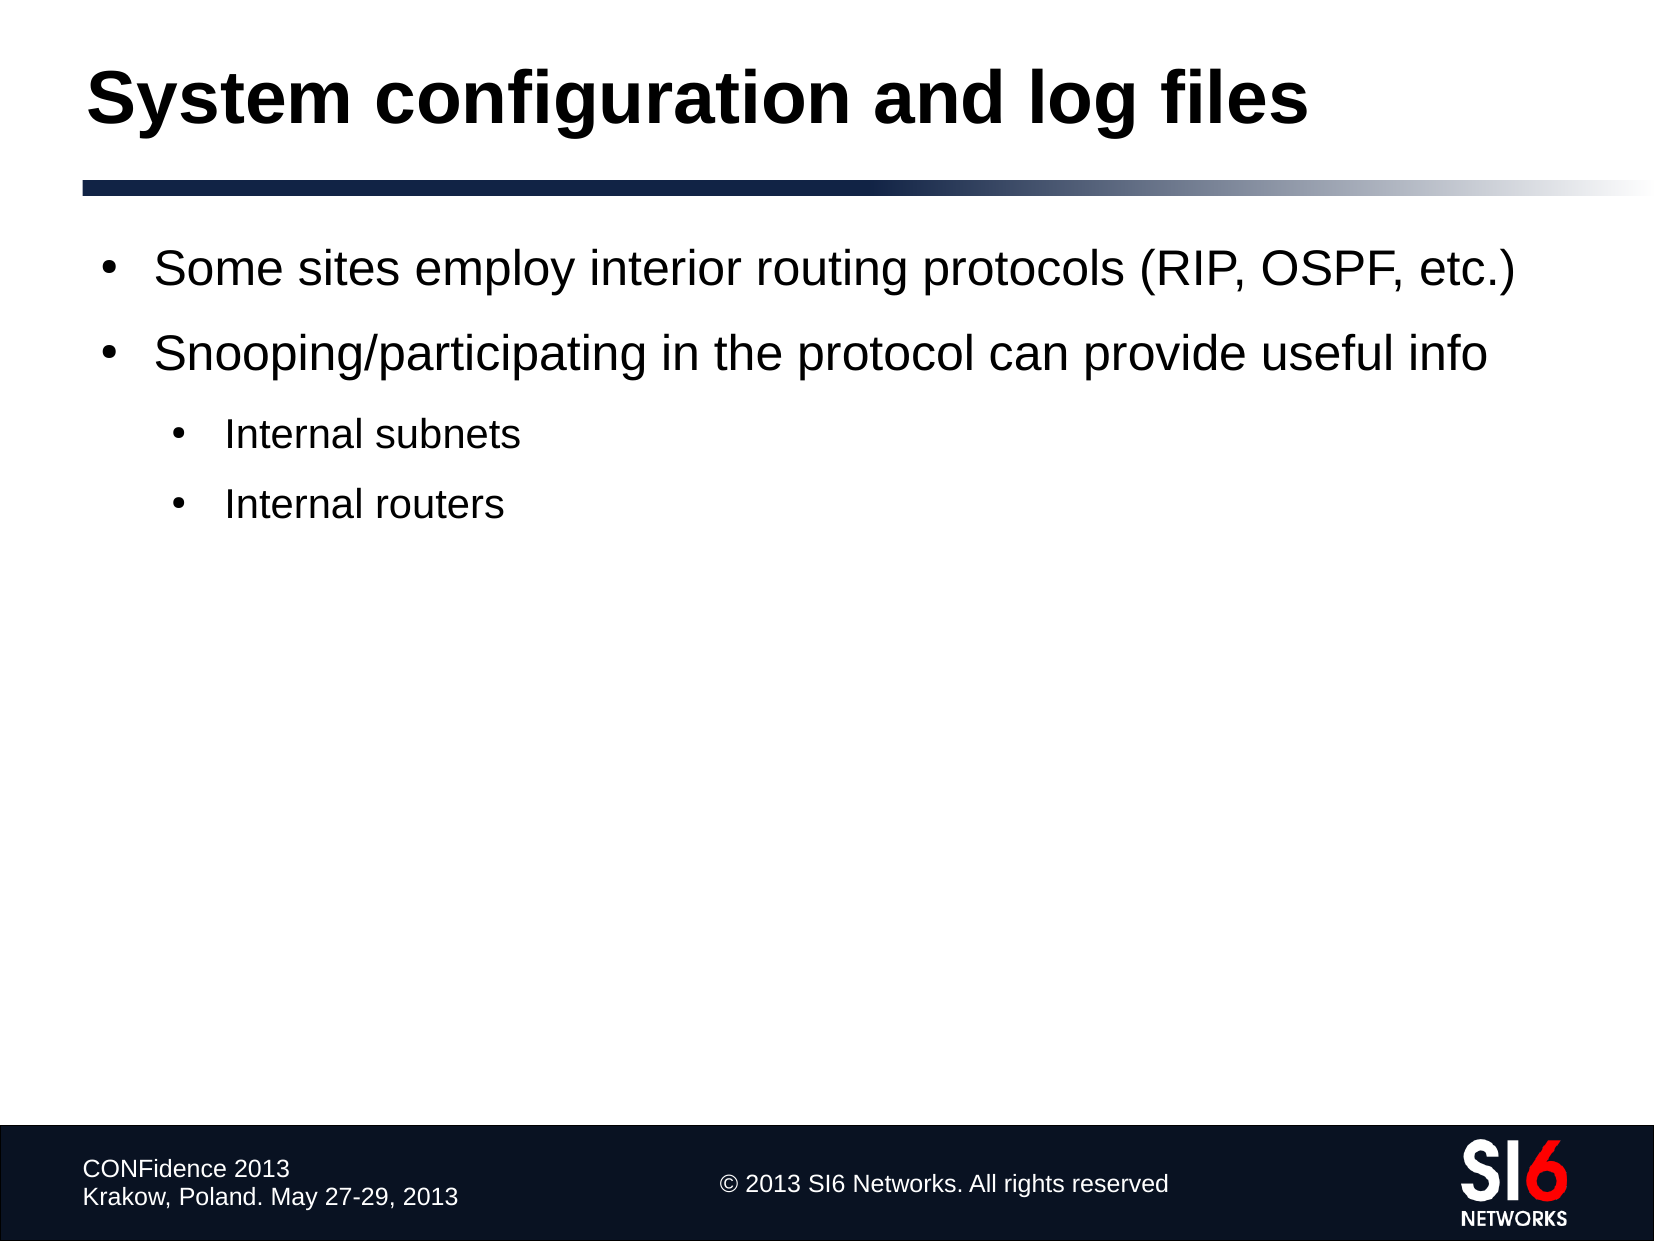

# System configuration and log files
Some sites employ interior routing protocols (RIP, OSPF, etc.)
Snooping/participating in the protocol can provide useful info
Internal subnets
Internal routers